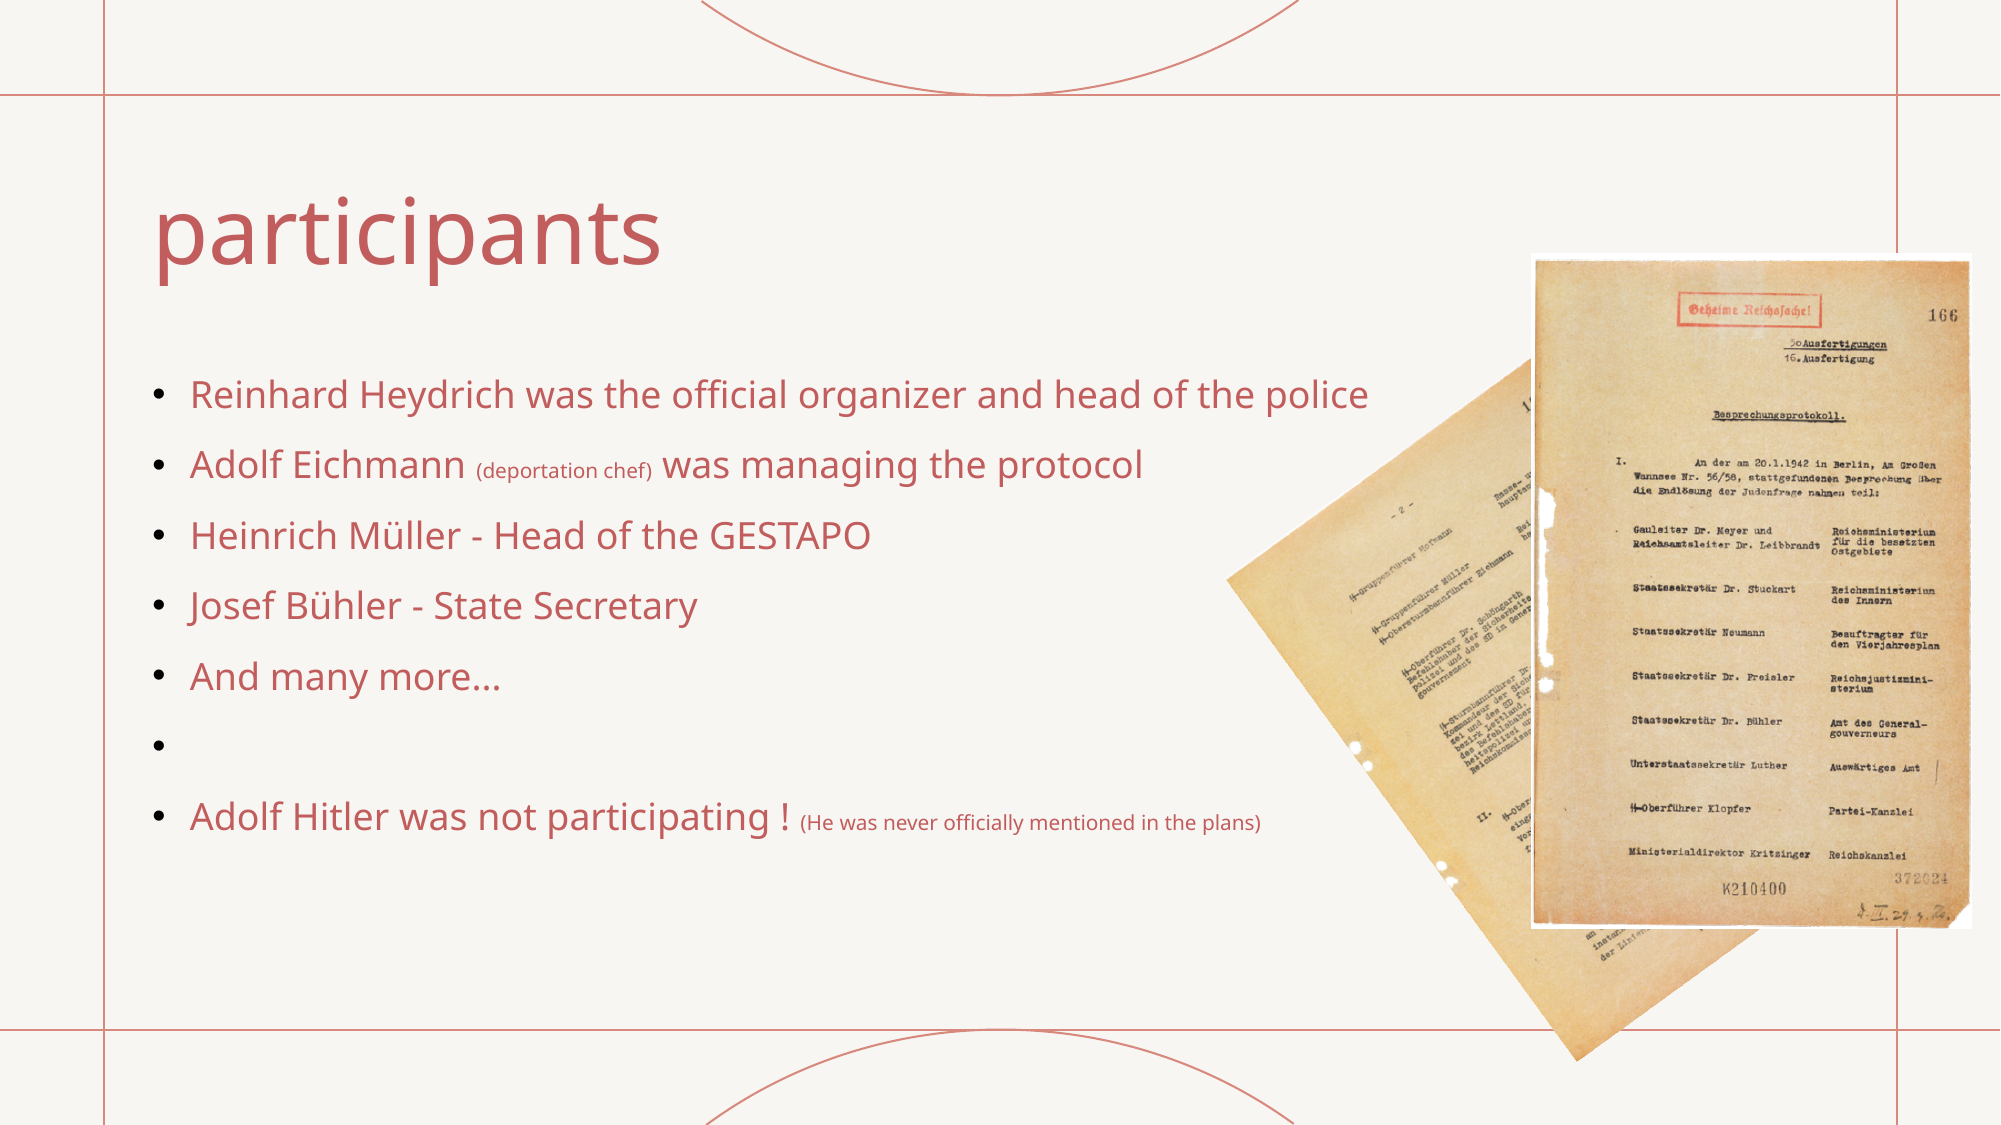

# participants
Reinhard Heydrich was the official organizer and head of the police
Adolf Eichmann (deportation chef) was managing the protocol
Heinrich Müller - Head of the GESTAPO
Josef Bühler - State Secretary
And many more...
Adolf Hitler was not participating ! (He was never officially mentioned in the plans)